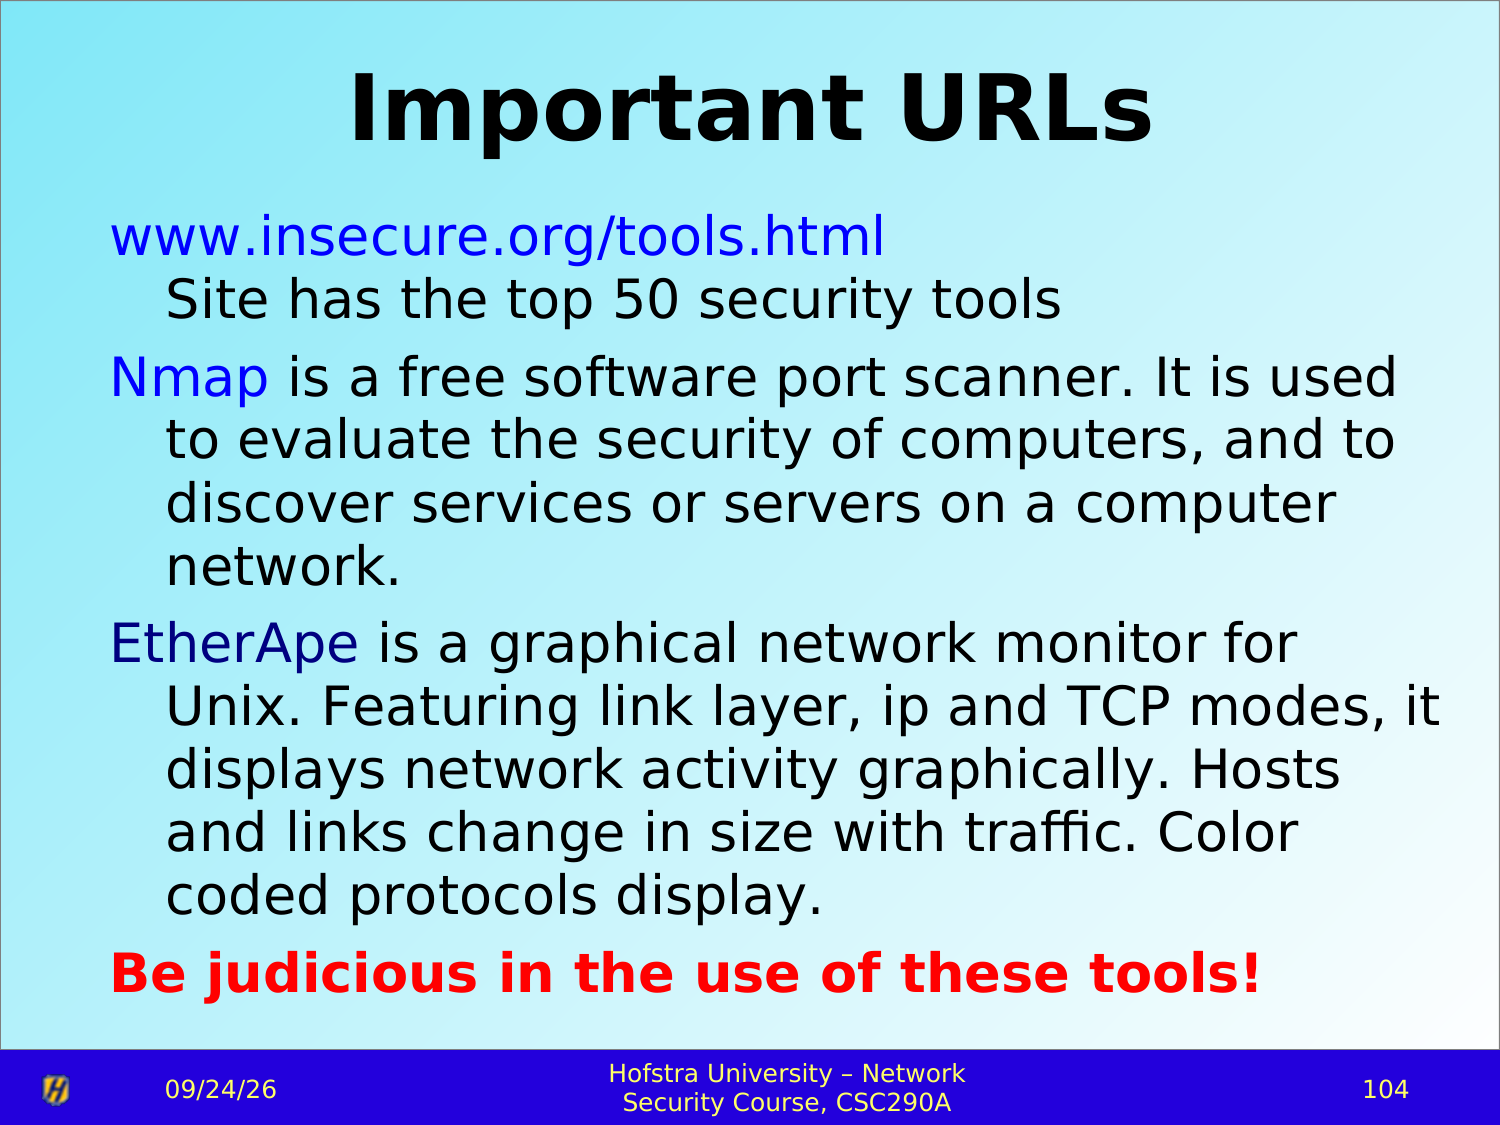

# Important URLs
www.insecure.org/tools.html
Site has the top 50 security tools
Nmap is a free software port scanner. It is used to evaluate the security of computers, and to discover services or servers on a computer network.
EtherApe is a graphical network monitor for Unix. Featuring link layer, ip and TCP modes, it displays network activity graphically. Hosts and links change in size with traffic. Color coded protocols display.
Be judicious in the use of these tools!
104